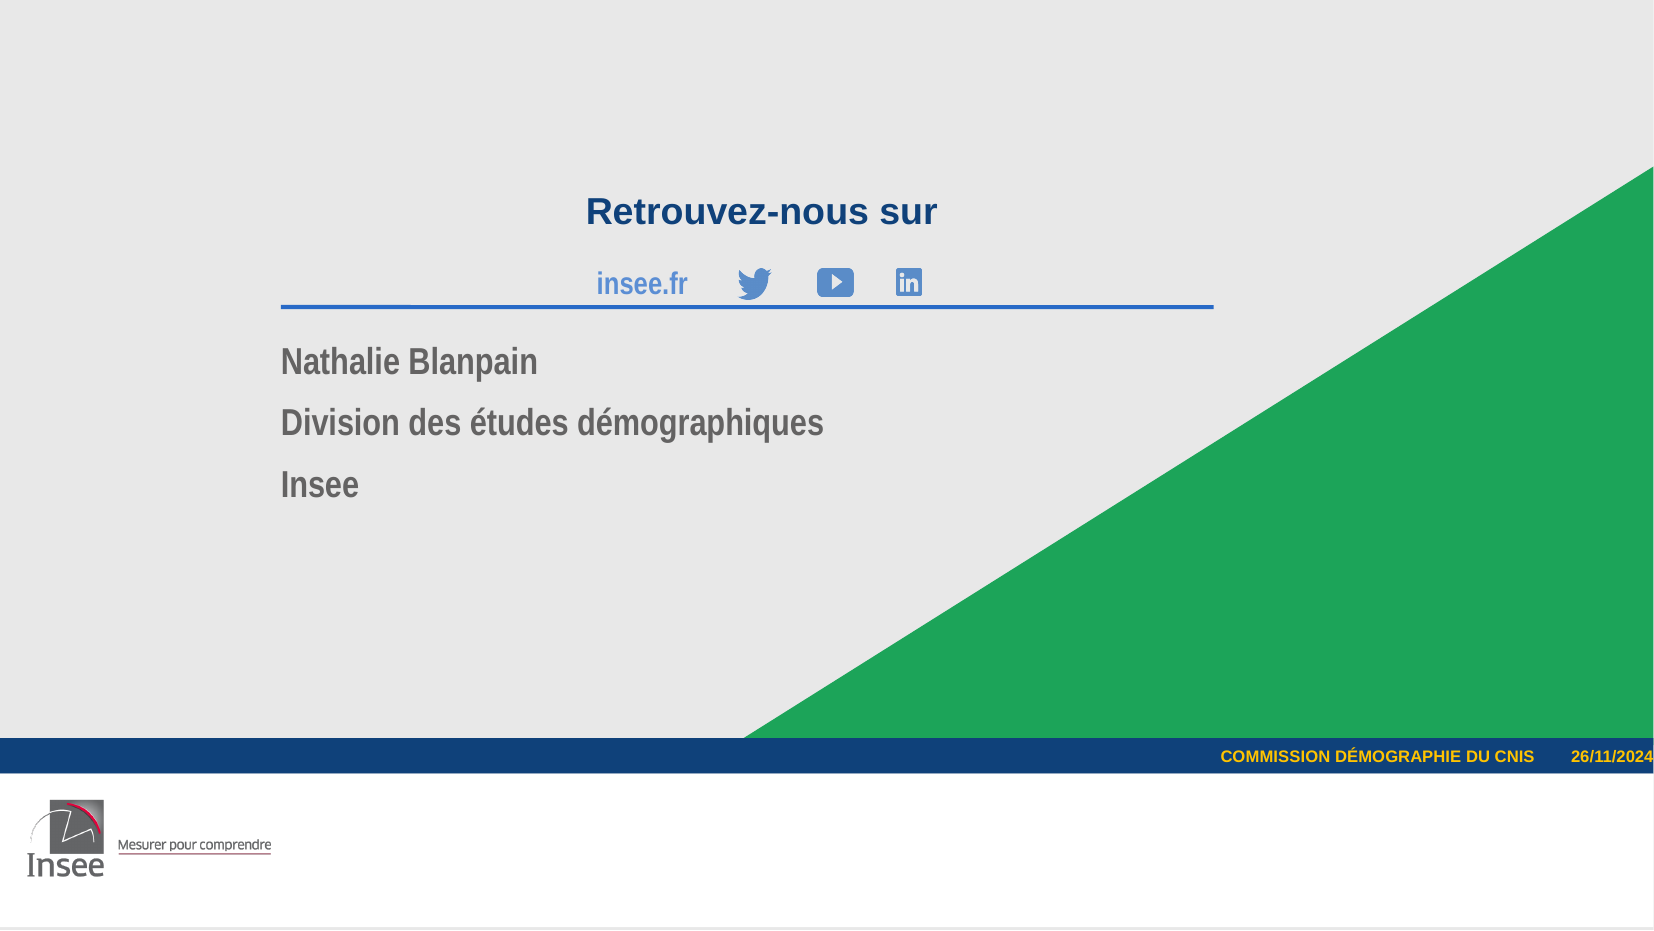

# Retrouvez-nous sur
Nathalie Blanpain
Division des études démographiques
Insee
Commission dÉmographie du cnis
26/11/2024